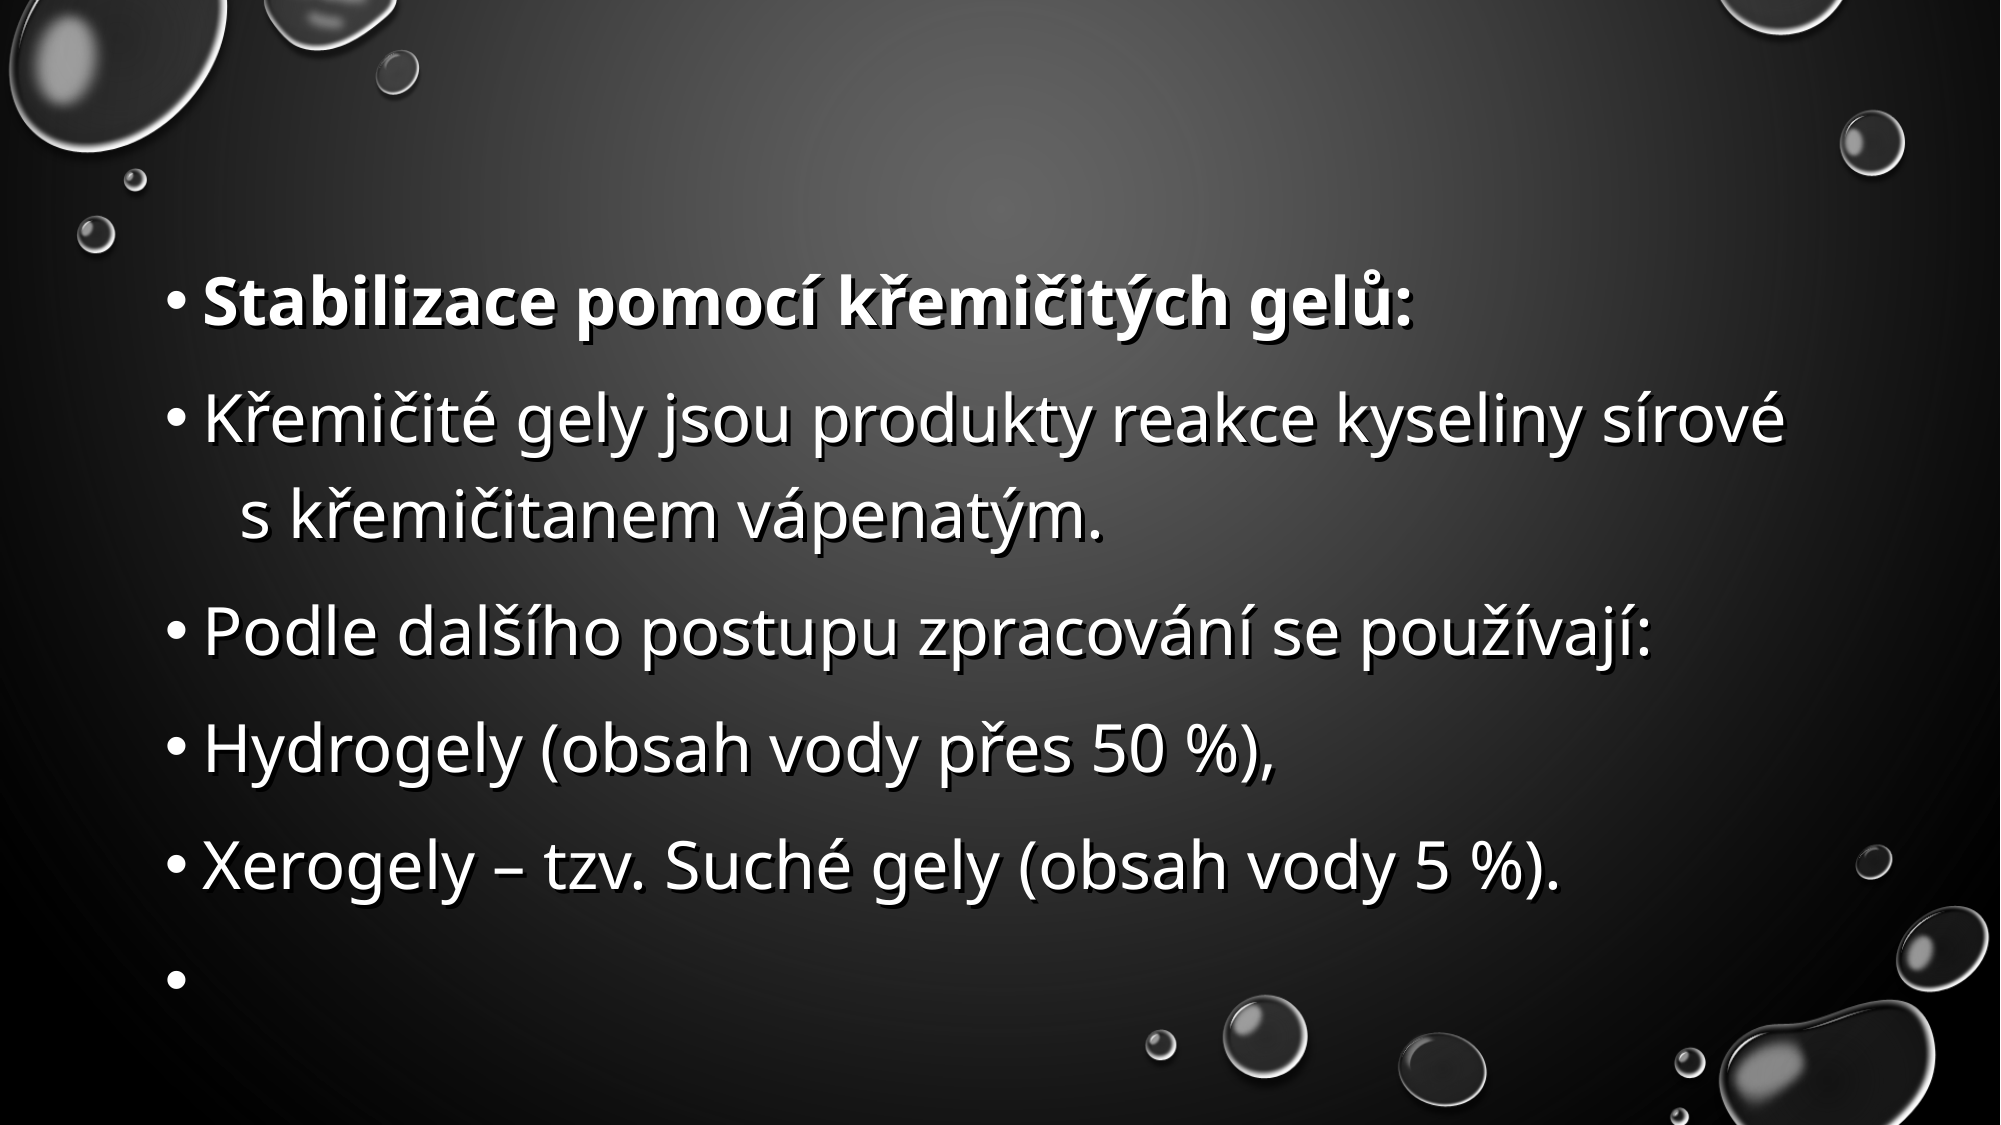

#
Stabilizace pomocí křemičitých gelů:
Křemičité gely jsou produkty reakce kyseliny sírové s křemičitanem vápenatým.
Podle dalšího postupu zpracování se používají:
Hydrogely (obsah vody přes 50 %),
Xerogely – tzv. Suché gely (obsah vody 5 %).